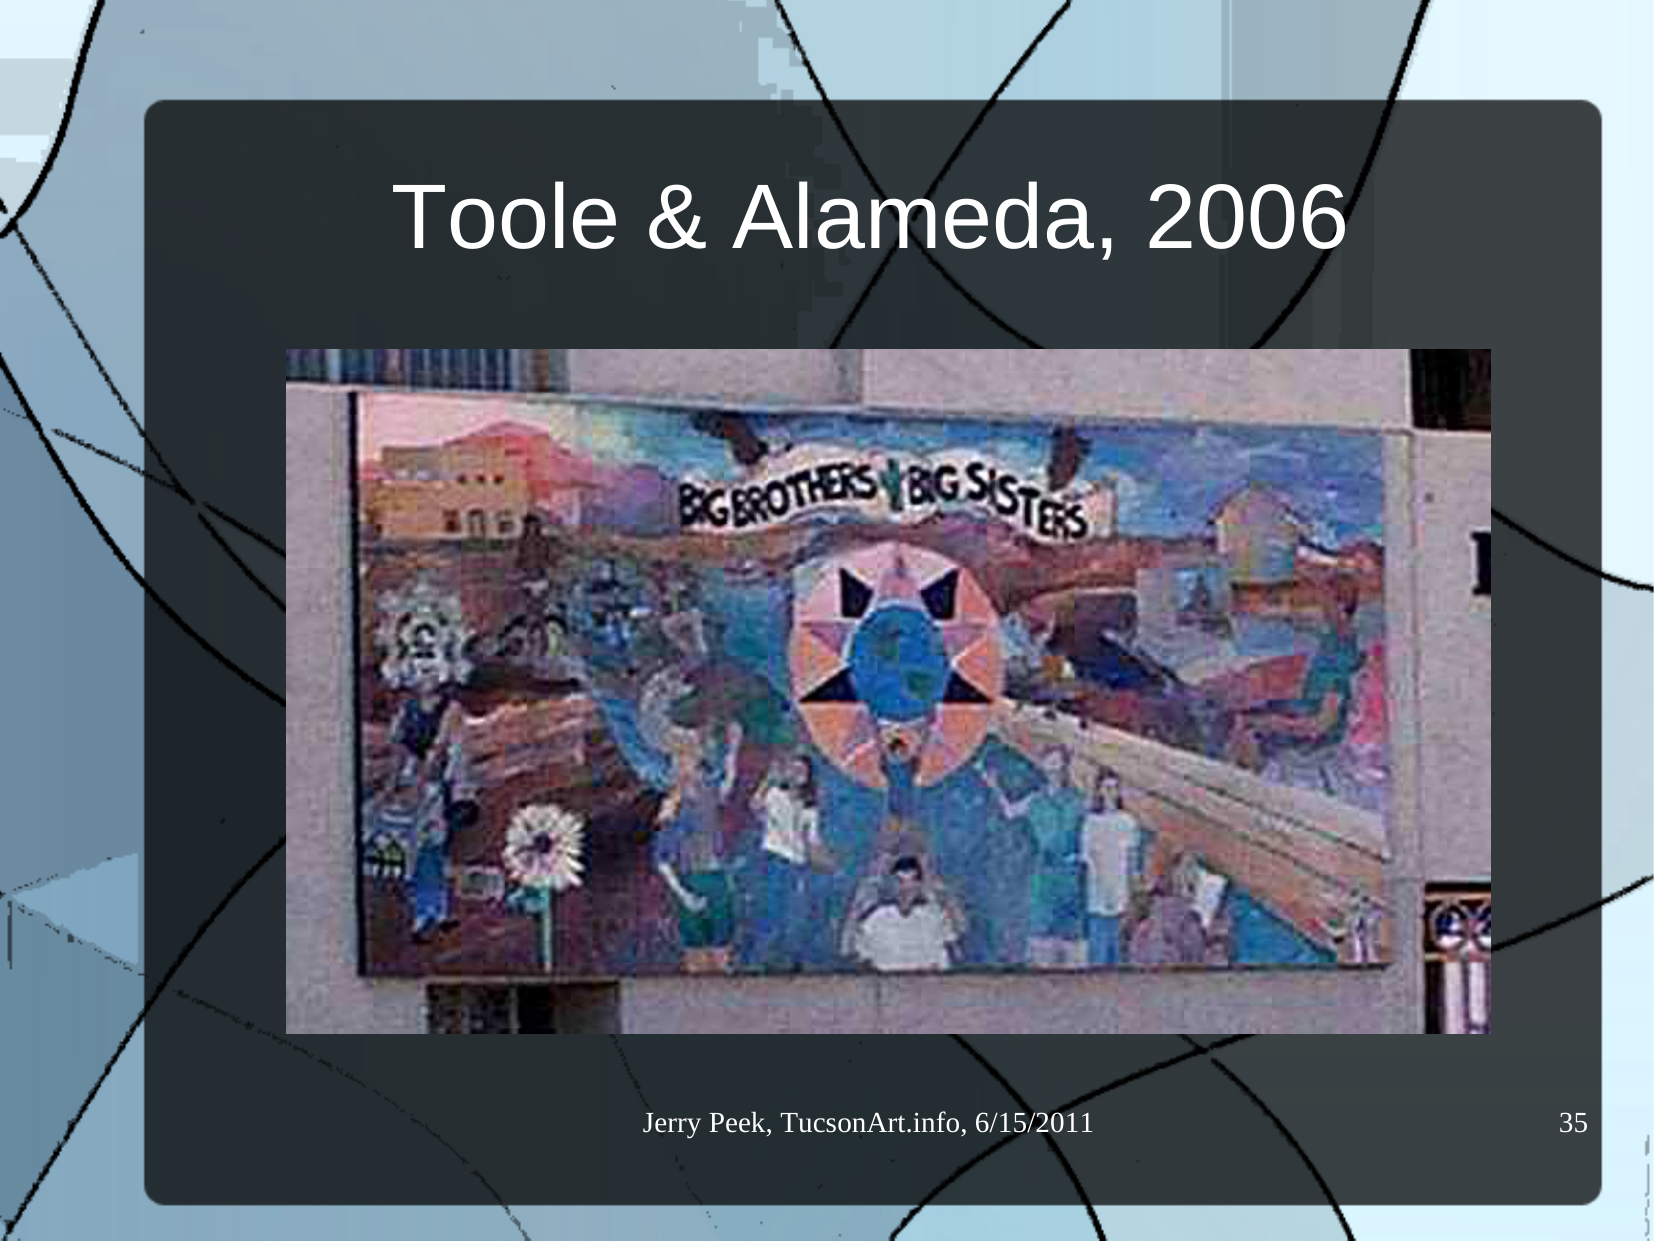

# Toole & Alameda, 2006
Jerry Peek, TucsonArt.info, 6/15/2011
35